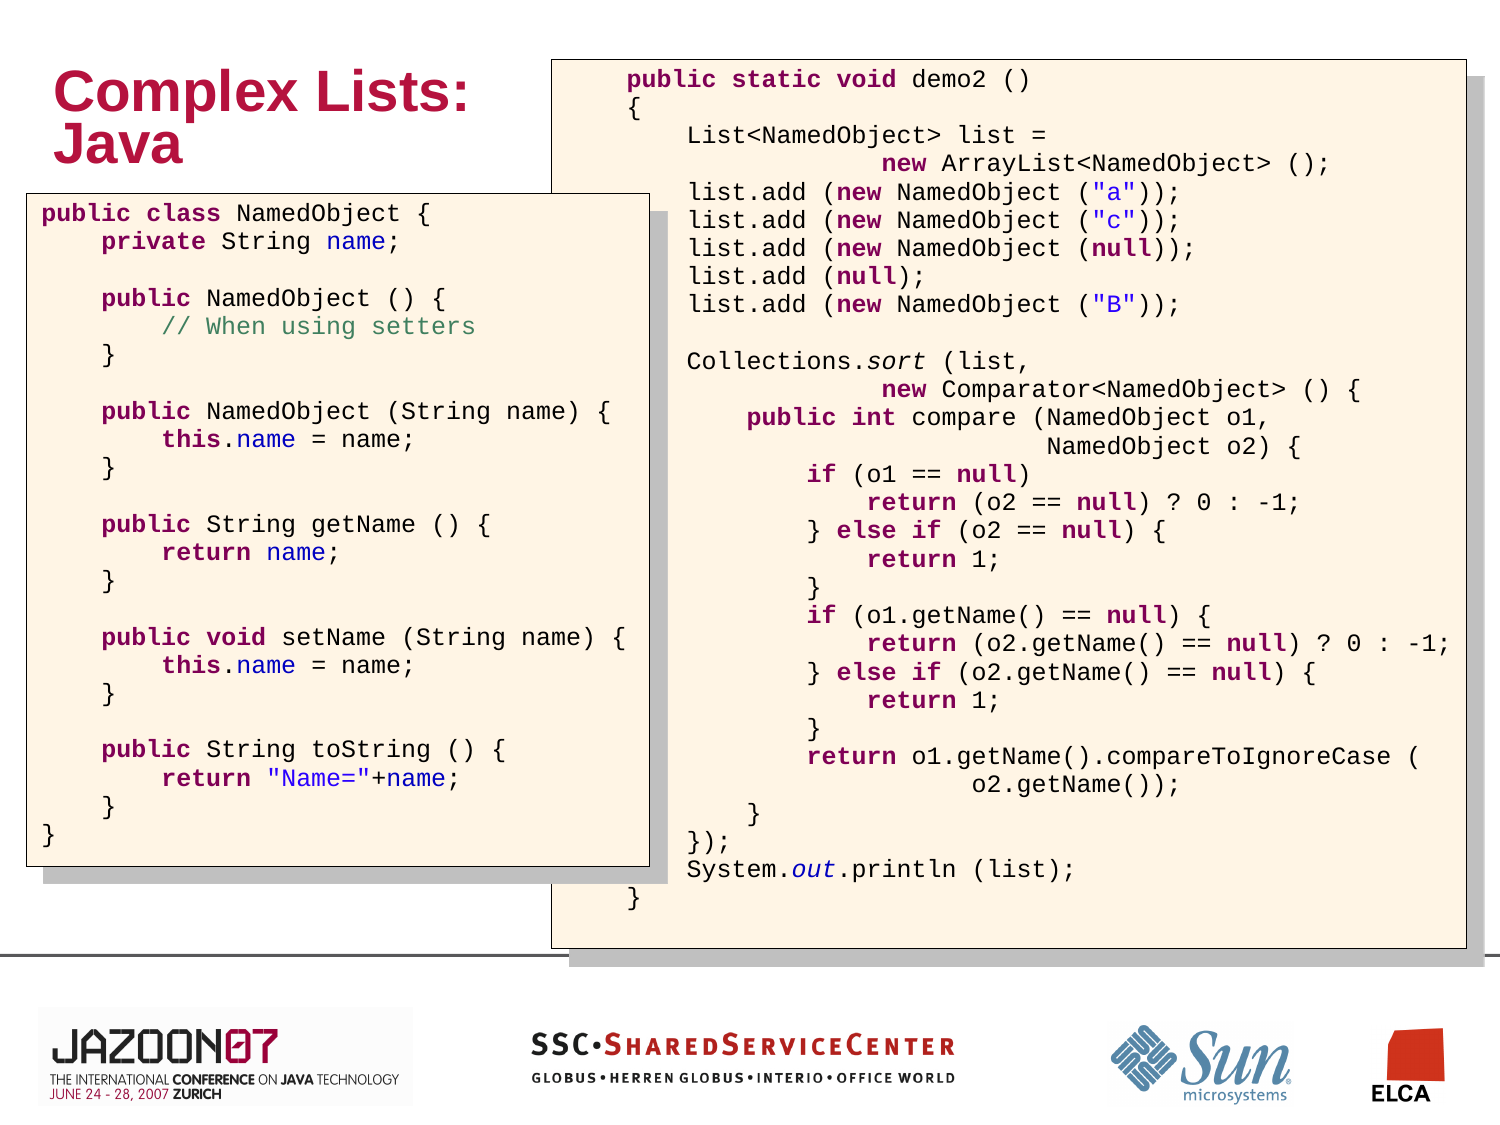

# Complex Lists: Java
 public static void demo2 ()
 {
 List<NamedObject> list =
 new ArrayList<NamedObject> ();
 list.add (new NamedObject ("a"));
 list.add (new NamedObject ("c"));
 list.add (new NamedObject (null));
 list.add (null);
 list.add (new NamedObject ("B"));
 Collections.sort (list,
 new Comparator<NamedObject> () {
 public int compare (NamedObject o1,
 NamedObject o2) {
 if (o1 == null)
 return (o2 == null) ? 0 : -1;
 } else if (o2 == null) {
 return 1;
 }
 if (o1.getName() == null) {
 return (o2.getName() == null) ? 0 : -1;
 } else if (o2.getName() == null) {
 return 1;
 }
 return o1.getName().compareToIgnoreCase (
 o2.getName());
 }
 });
 System.out.println (list);
 }
public class NamedObject {
 private String name;
 public NamedObject () {
 // When using setters
 }
 public NamedObject (String name) {
 this.name = name;
 }
 public String getName () {
 return name;
 }
 public void setName (String name) {
 this.name = name;
 }
 public String toString () {
 return "Name="+name;
 }
}